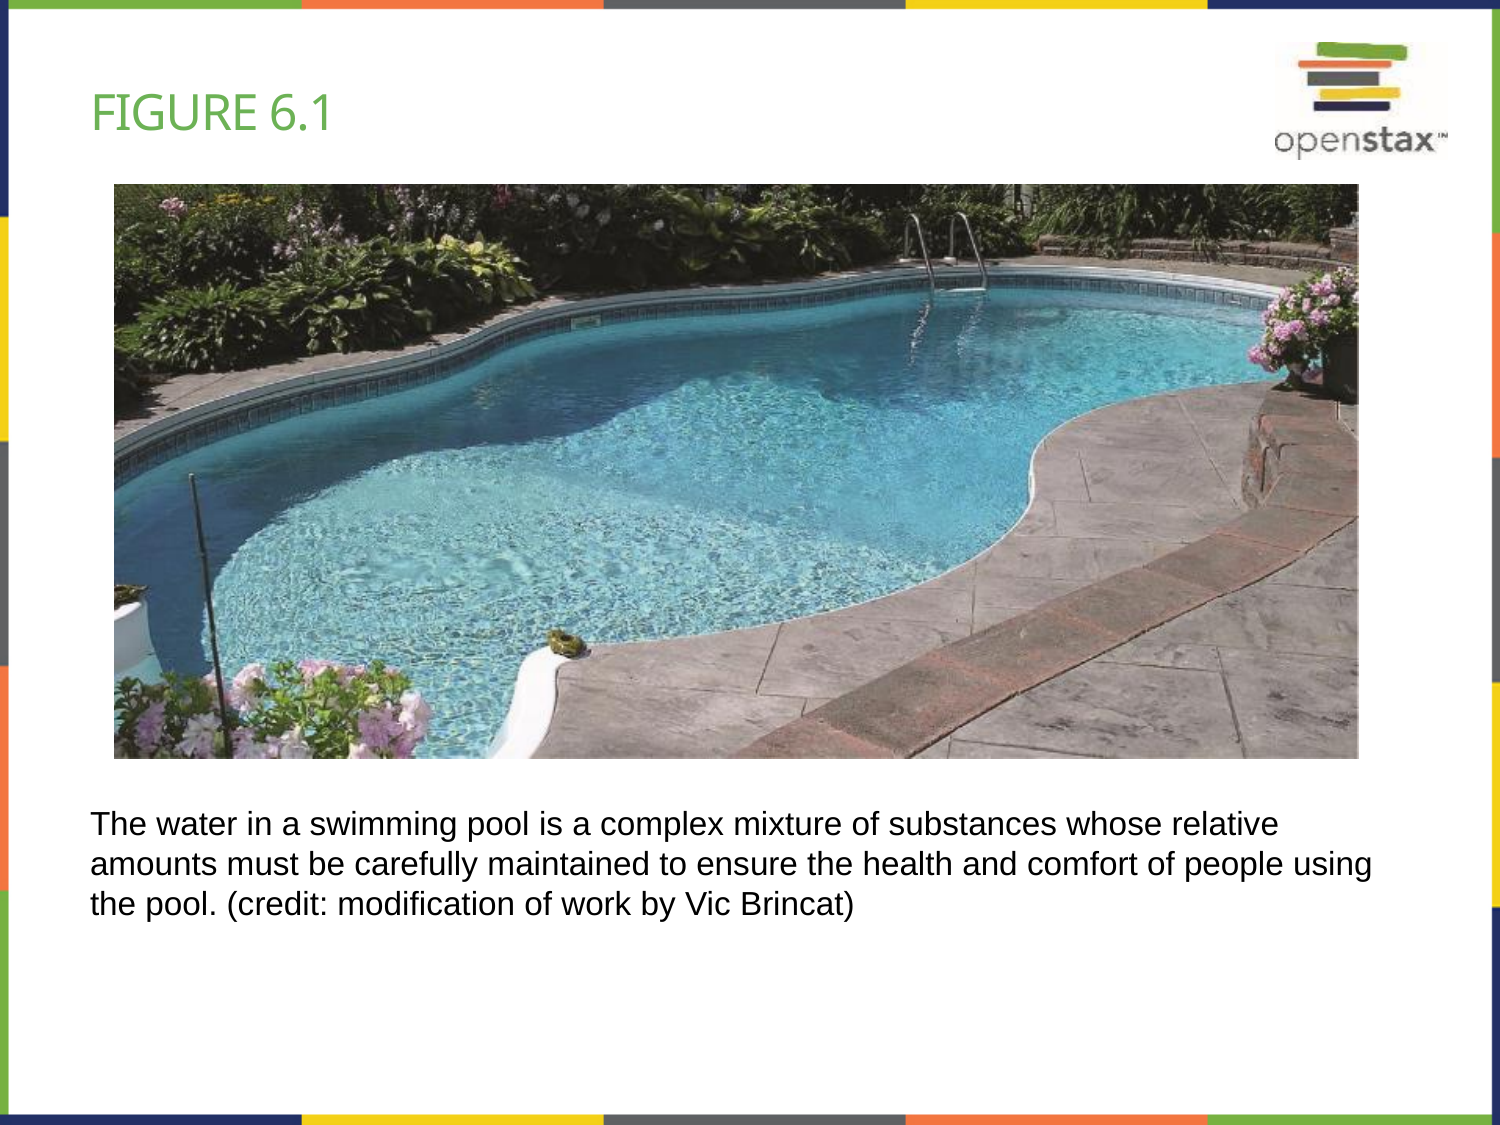

# Figure 6.1
The water in a swimming pool is a complex mixture of substances whose relative amounts must be carefully maintained to ensure the health and comfort of people using the pool. (credit: modification of work by Vic Brincat)